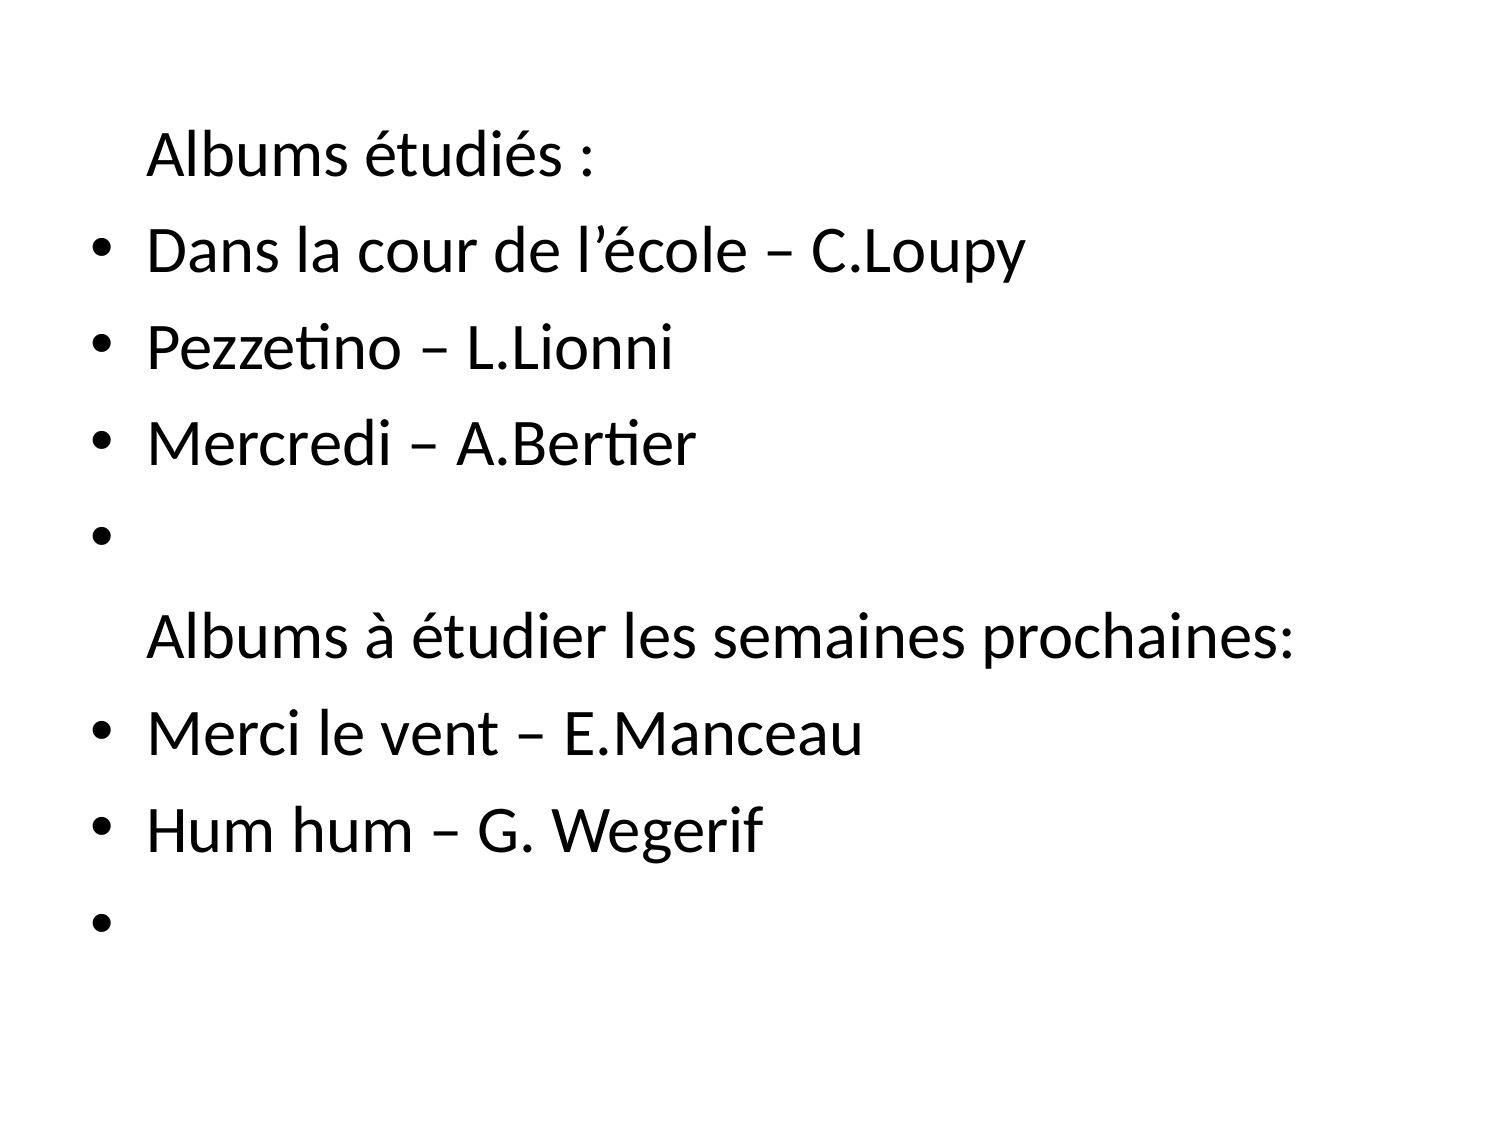

# Albums étudiés :
Dans la cour de l’école – C.Loupy
Pezzetino – L.Lionni
Mercredi – A.Bertier
Albums à étudier les semaines prochaines:
Merci le vent – E.Manceau
Hum hum – G. Wegerif